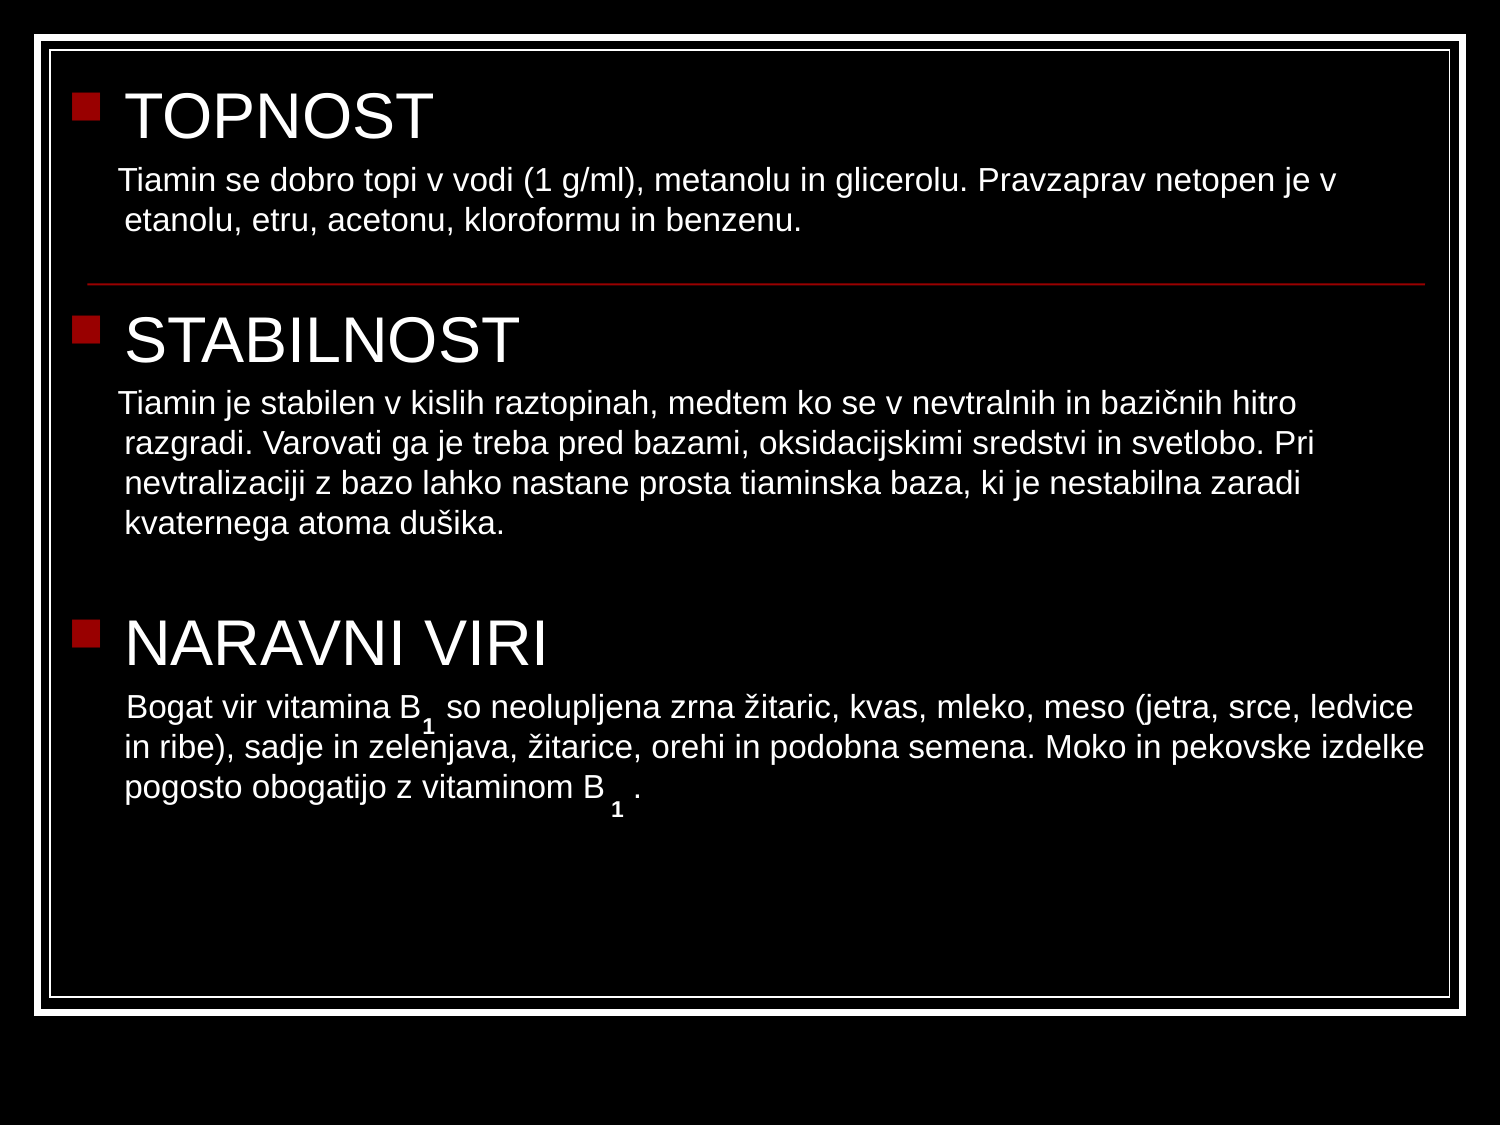

# TOPNOST
 Tiamin se dobro topi v vodi (1 g/ml), metanolu in glicerolu. Pravzaprav netopen je v etanolu, etru, acetonu, kloroformu in benzenu.
STABILNOST
 Tiamin je stabilen v kislih raztopinah, medtem ko se v nevtralnih in bazičnih hitro razgradi. Varovati ga je treba pred bazami, oksidacijskimi sredstvi in svetlobo. Pri nevtralizaciji z bazo lahko nastane prosta tiaminska baza, ki je nestabilna zaradi kvaternega atoma dušika.
NARAVNI VIRI
 Bogat vir vitamina B so neolupljena zrna žitaric, kvas, mleko, meso (jetra, srce, ledvice in ribe), sadje in zelenjava, žitarice, orehi in podobna semena. Moko in pekovske izdelke pogosto obogatijo z vitaminom B .
1
1